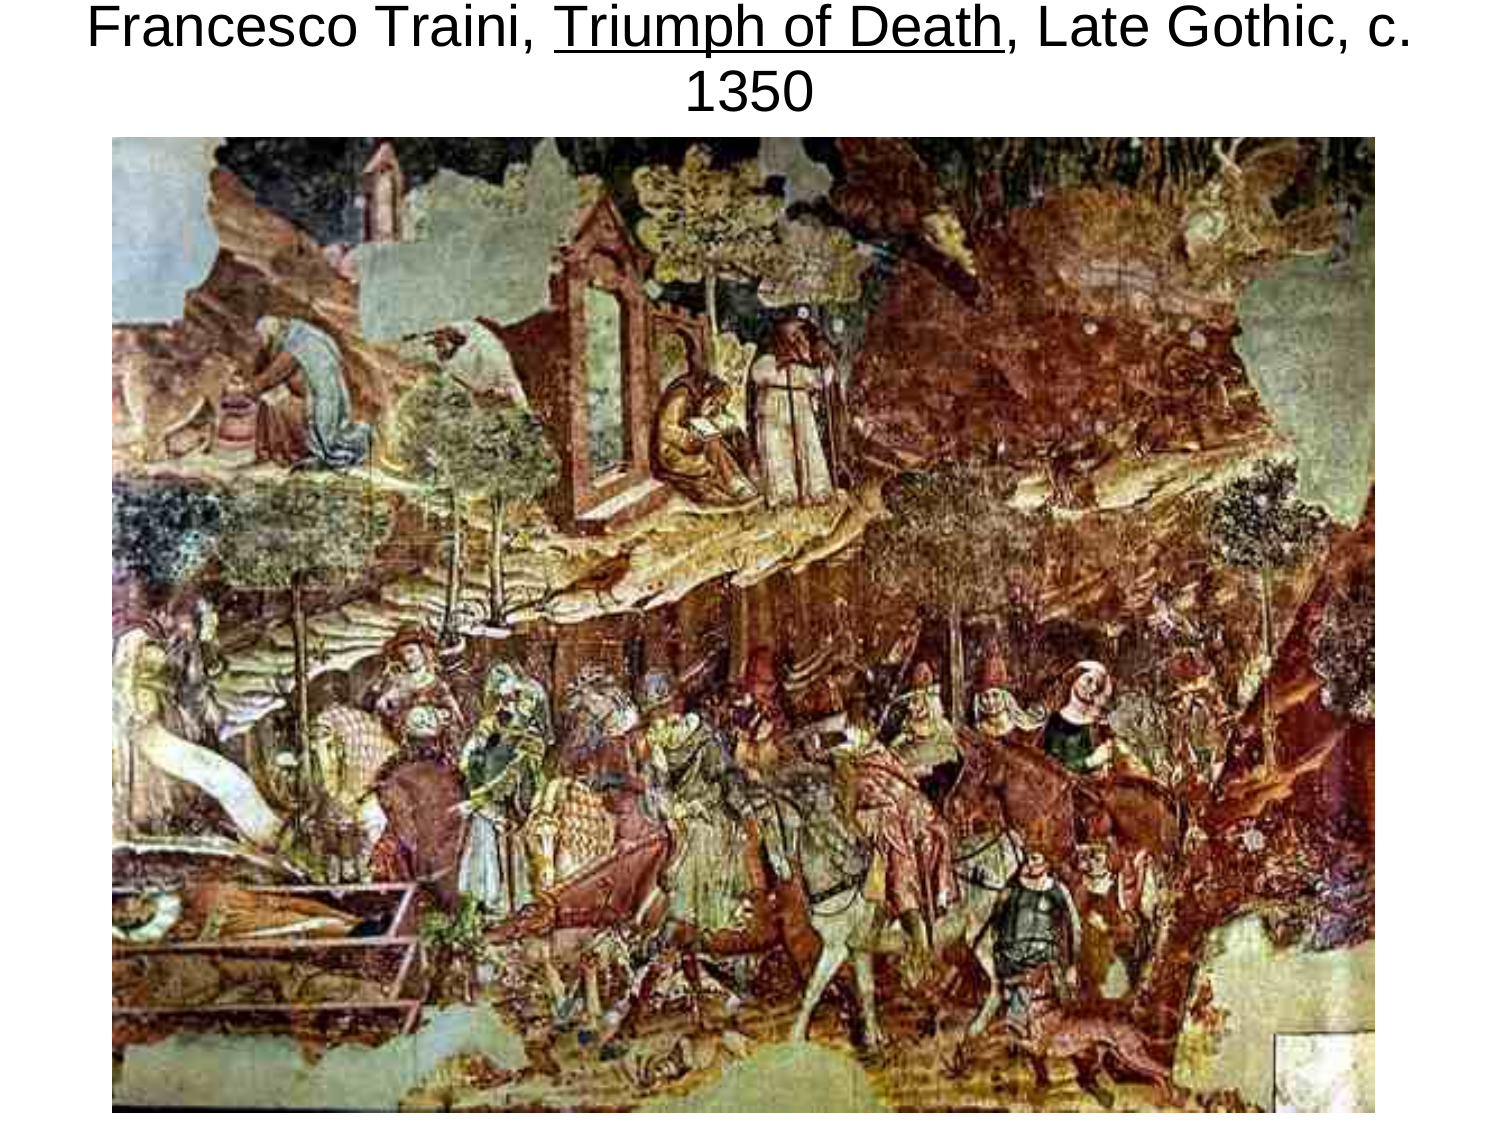

# Francesco Traini, Triumph of Death, Late Gothic, c. 1350